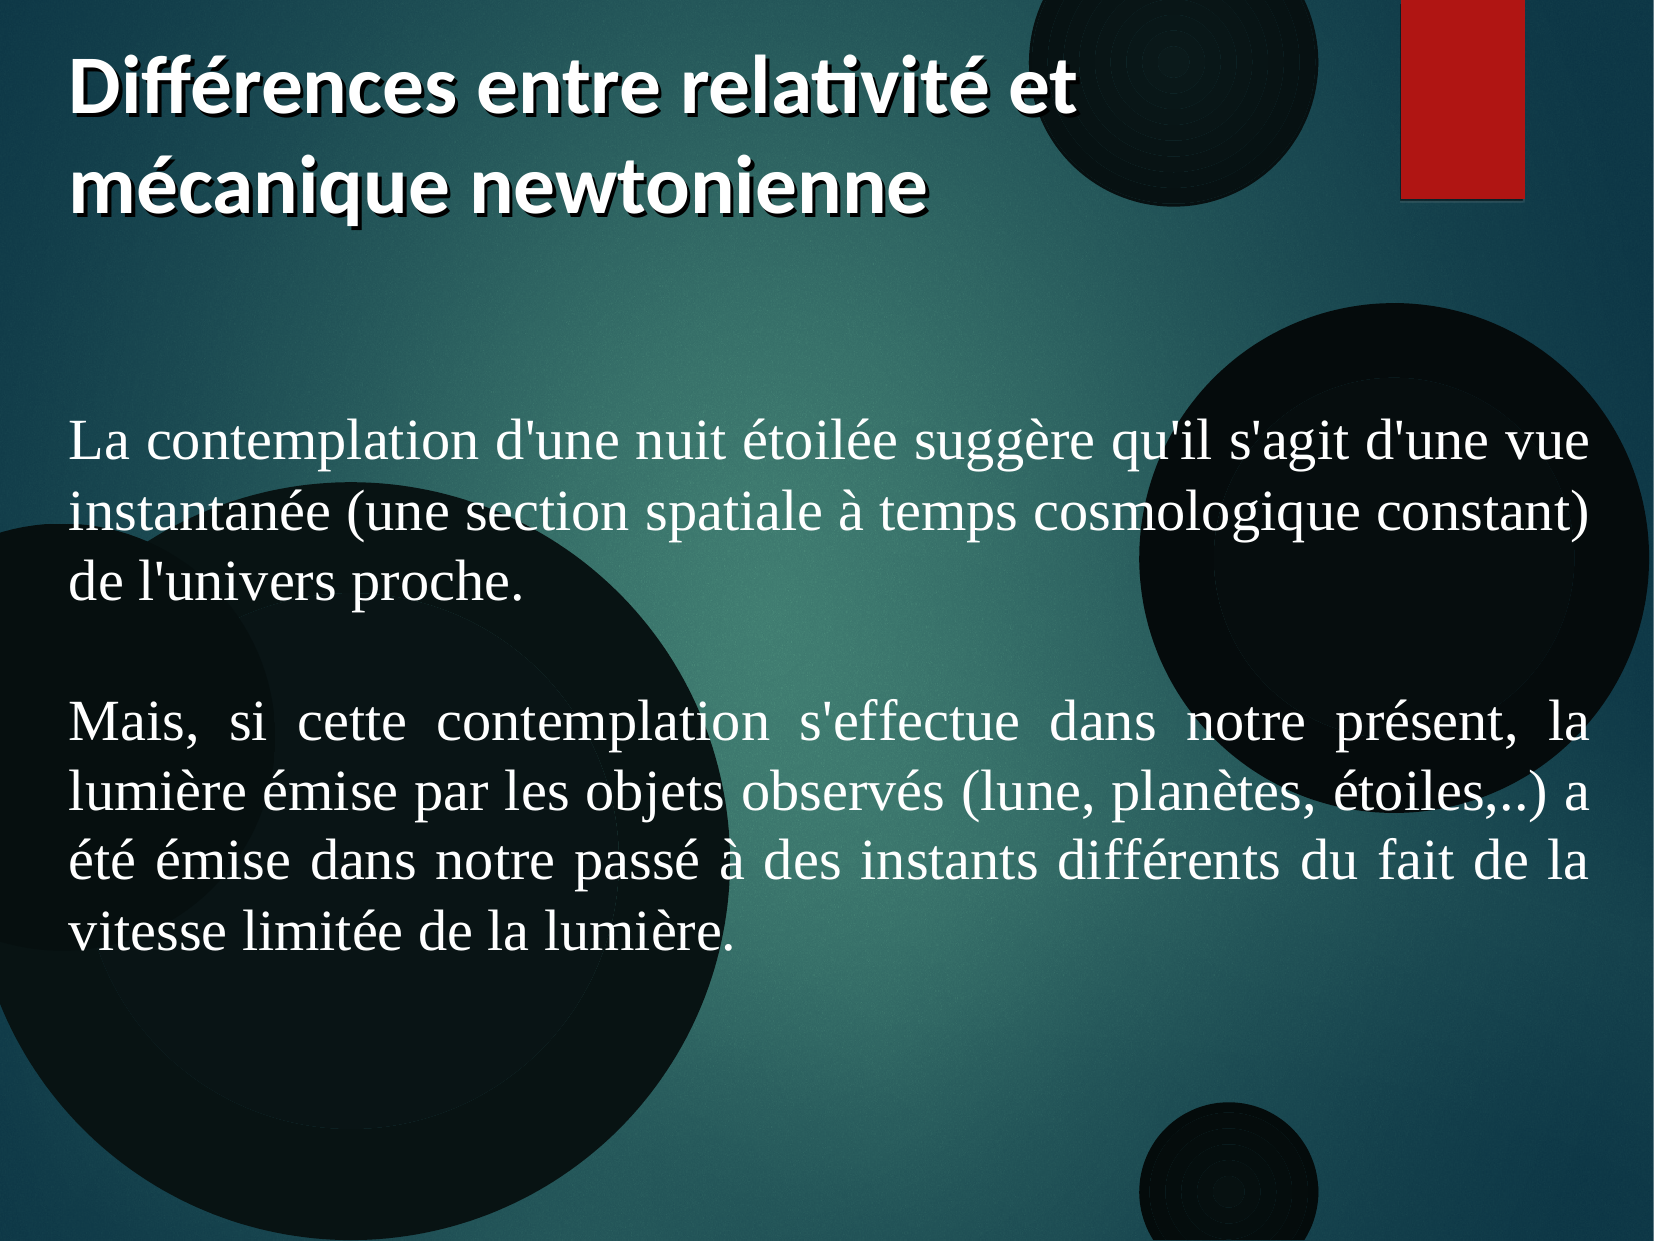

Différences entre relativité et mécanique newtonienne
La contemplation d'une nuit étoilée suggère qu'il s'agit d'une vue instantanée (une section spatiale à temps cosmologique constant) de l'univers proche.
Mais, si cette contemplation s'effectue dans notre présent, la lumière émise par les objets observés (lune, planètes, étoiles,..) a été émise dans notre passé à des instants différents du fait de la vitesse limitée de la lumière.